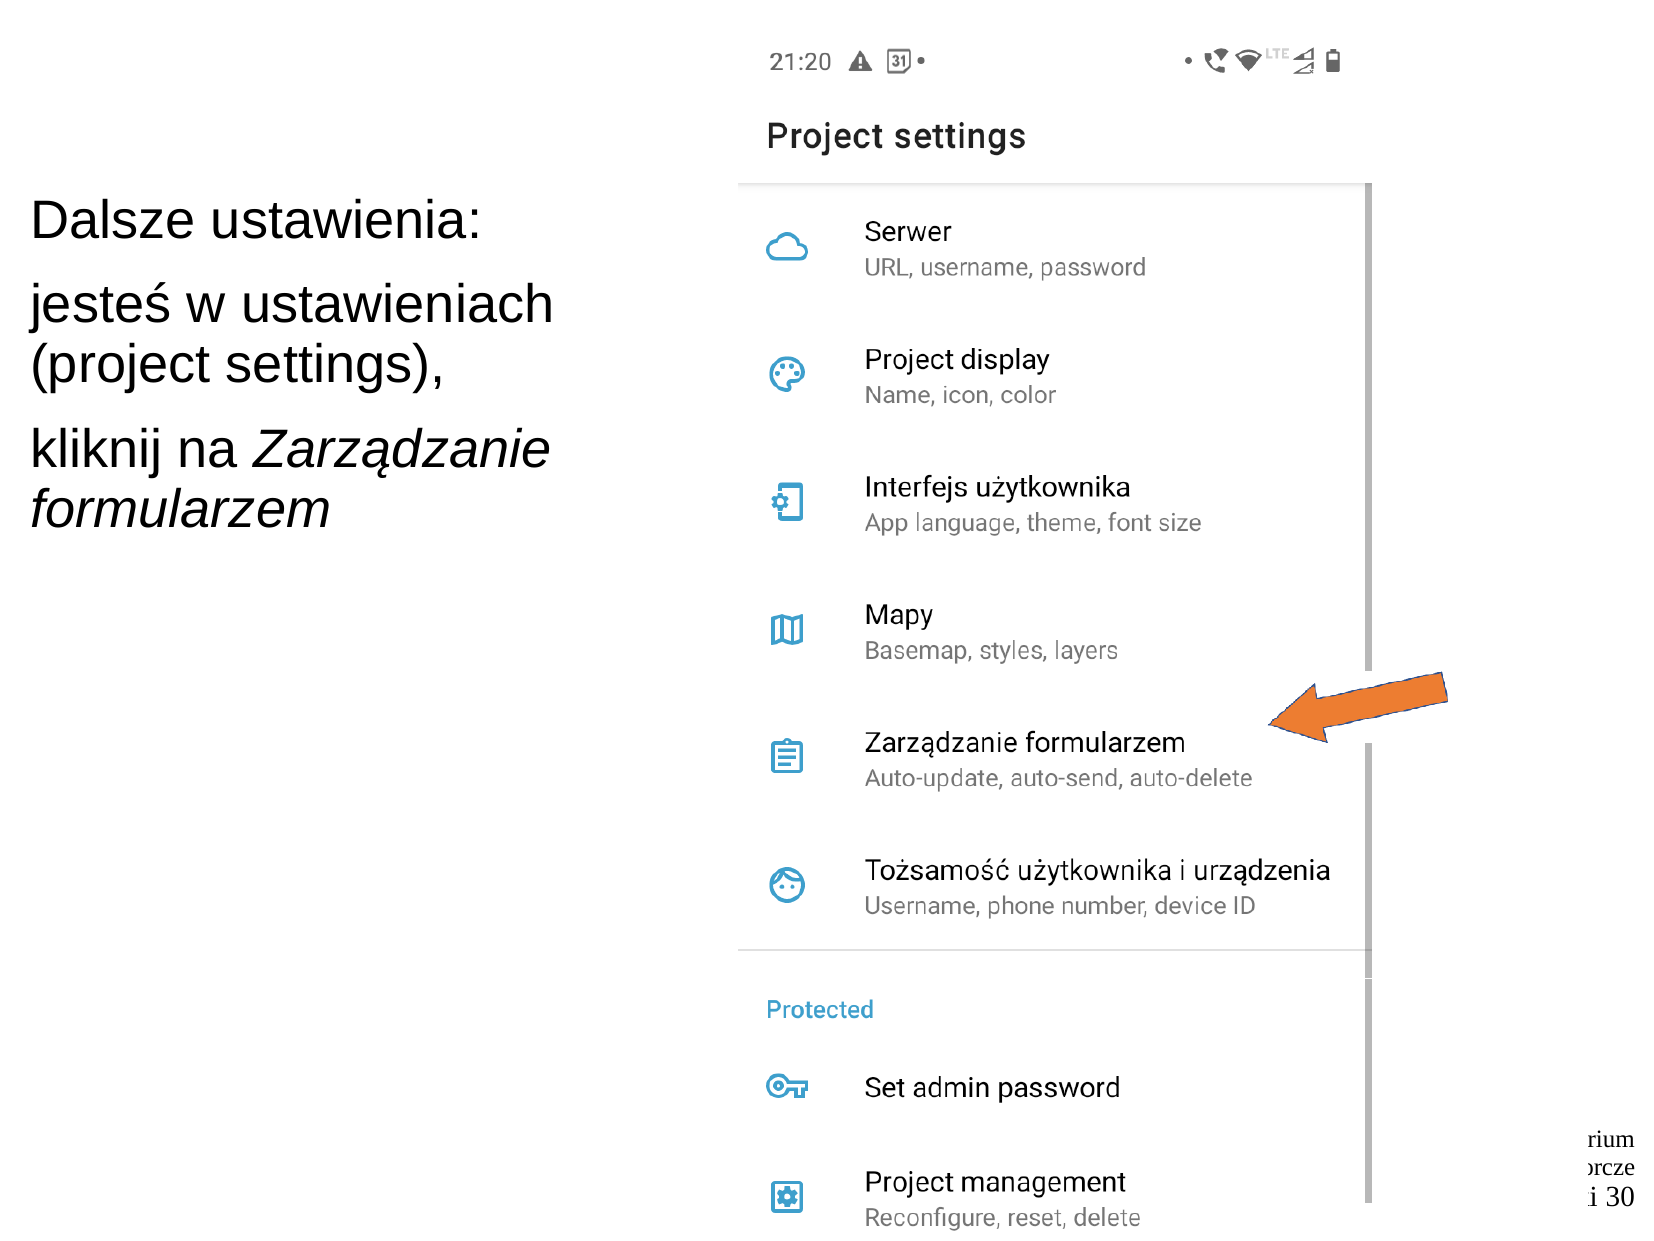

# Dalsze ustawienia:
jesteś w ustawieniach (project settings),
kliknij na Zarządzanie formularzem
30